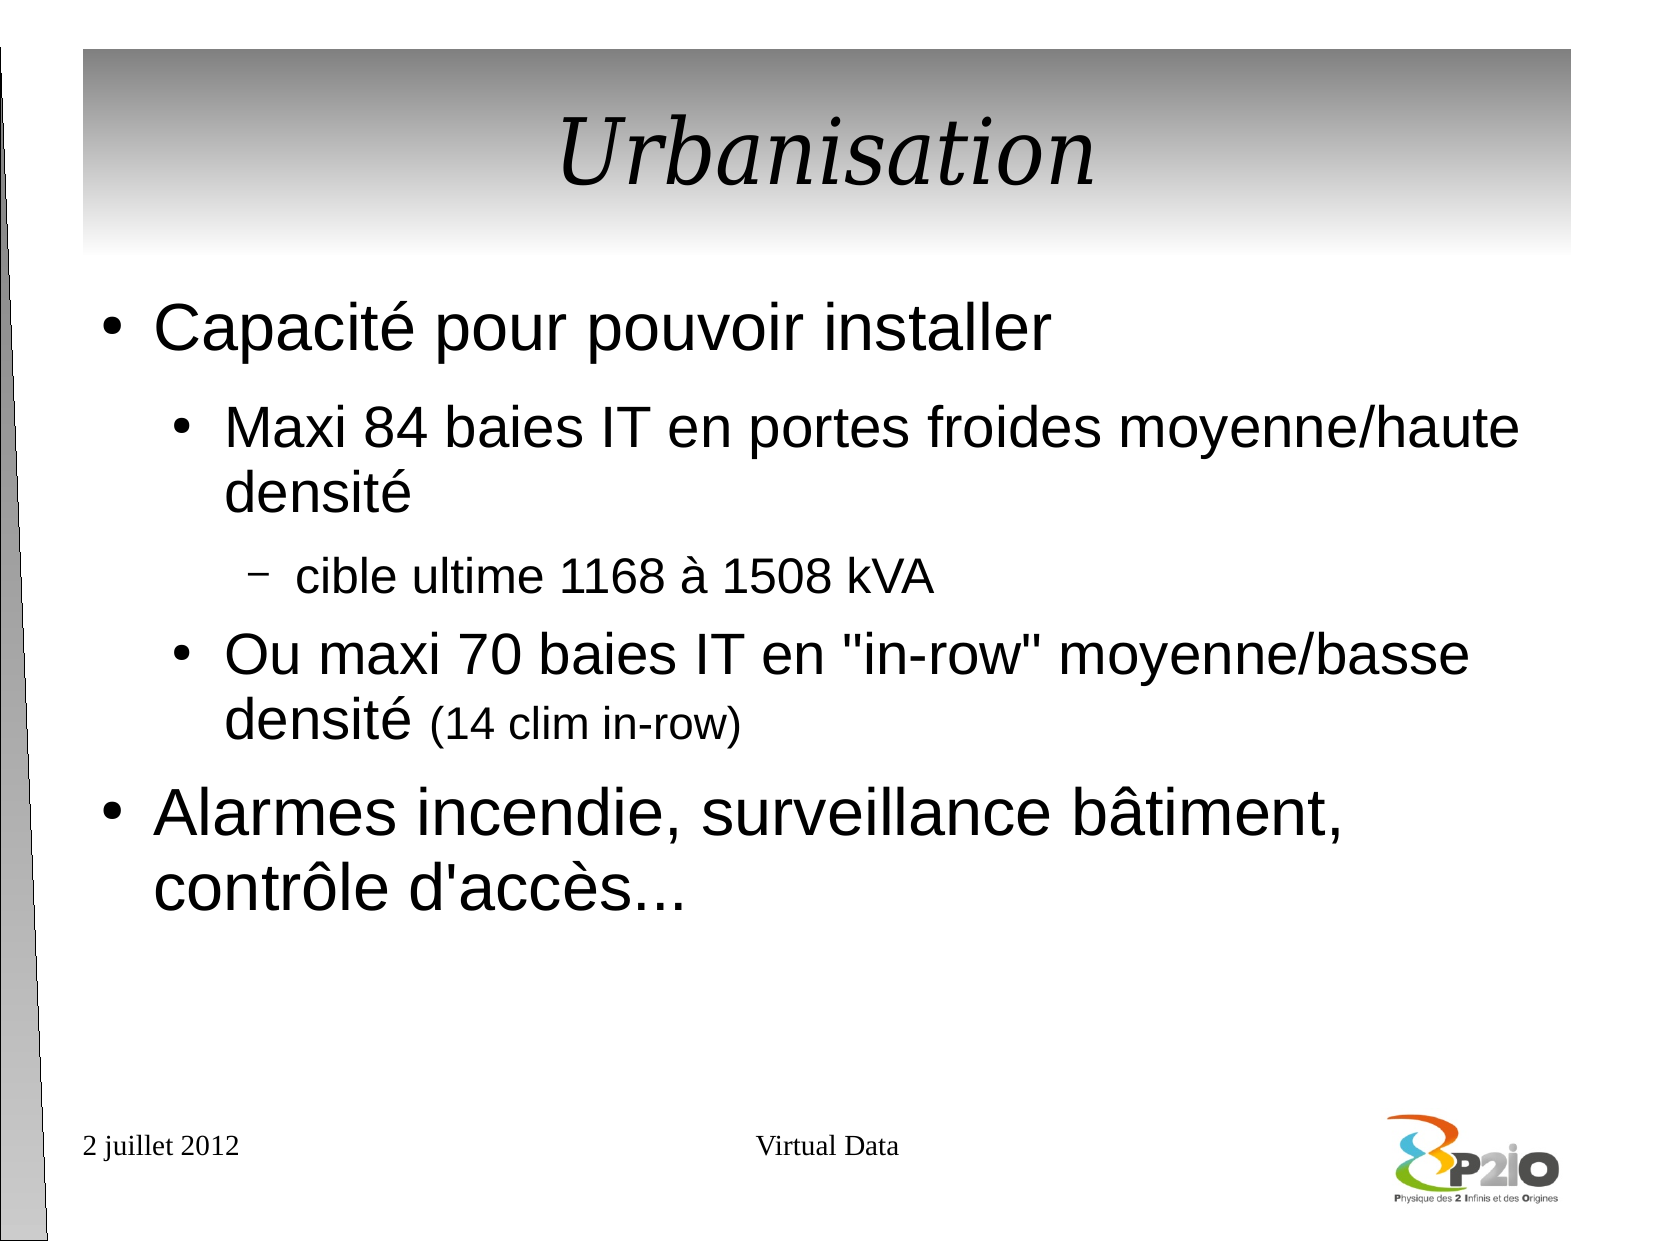

# Urbanisation
Capacité pour pouvoir installer
Maxi 84 baies IT en portes froides moyenne/haute densité
cible ultime 1168 à 1508 kVA
Ou maxi 70 baies IT en "in-row" moyenne/basse densité (14 clim in-row)
Alarmes incendie, surveillance bâtiment, contrôle d'accès...